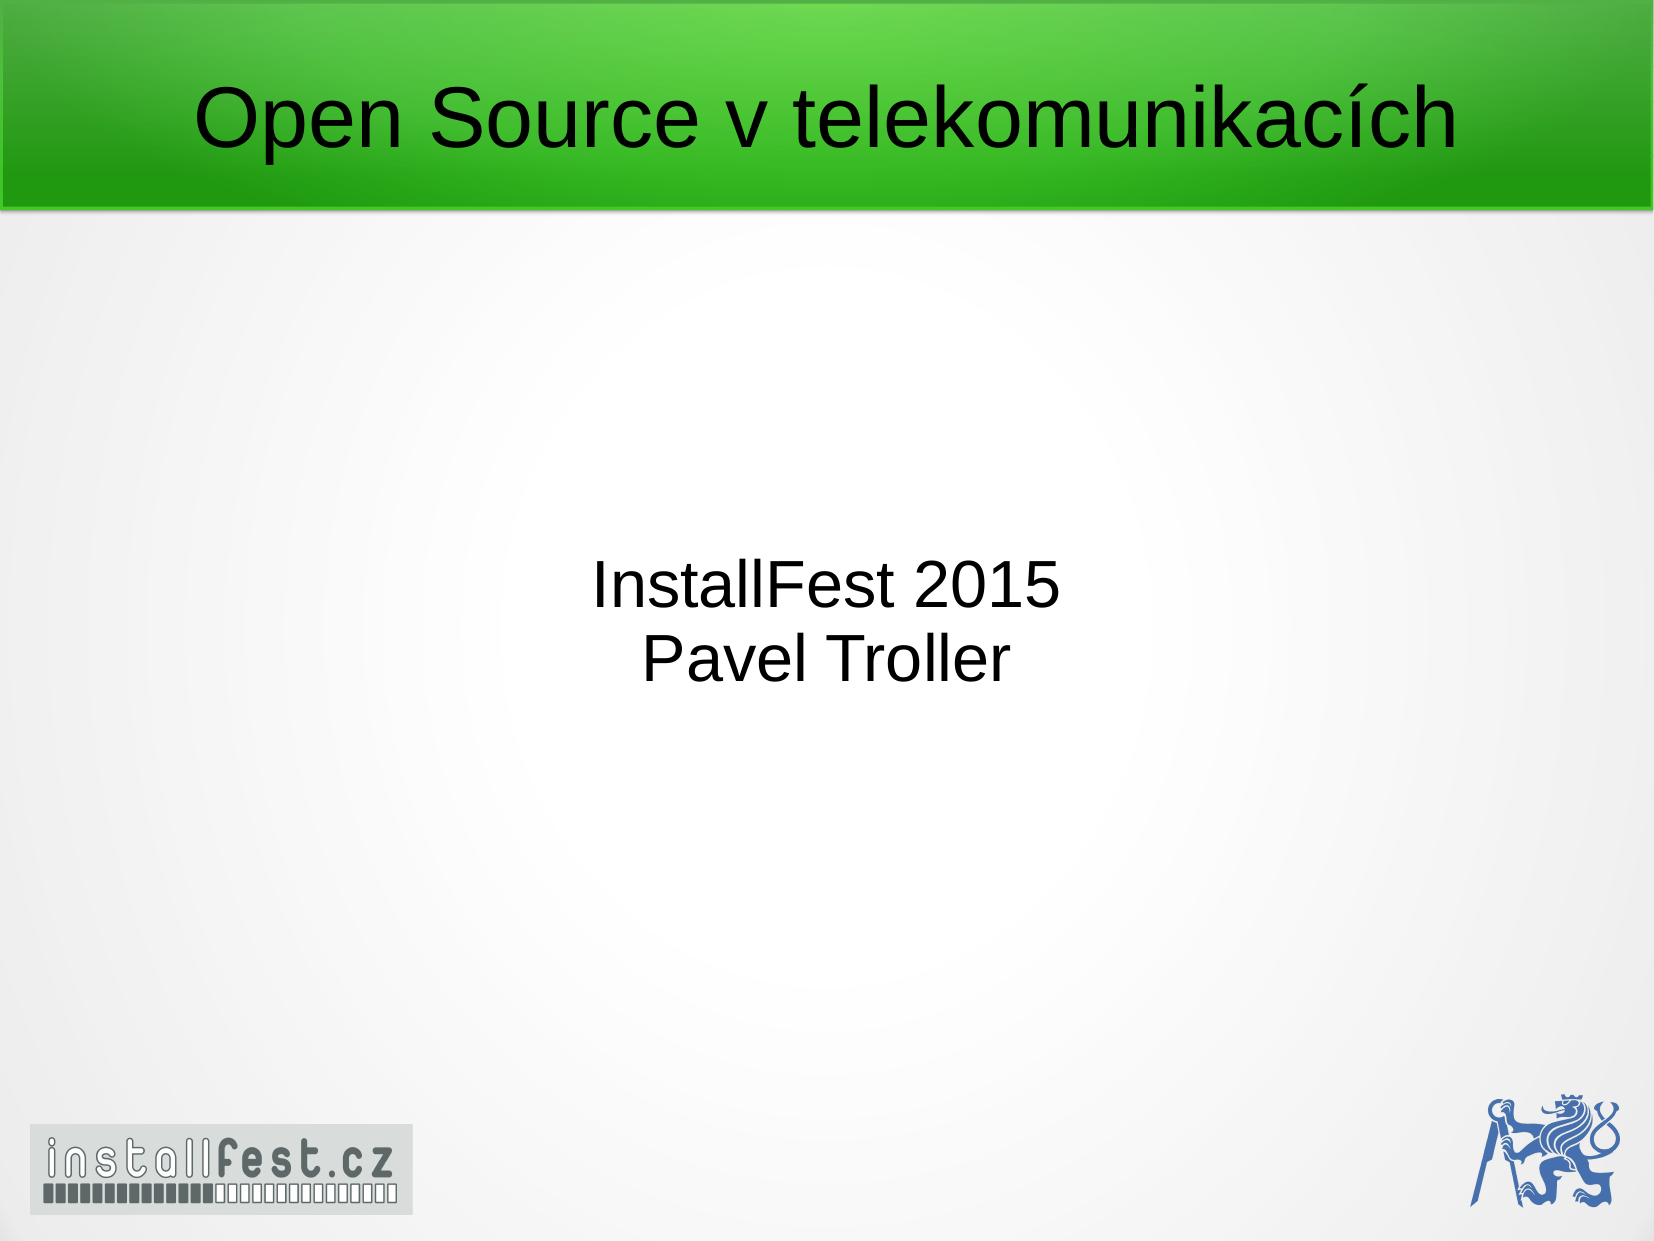

# Open Source v telekomunikacích
InstallFest 2015
Pavel Troller